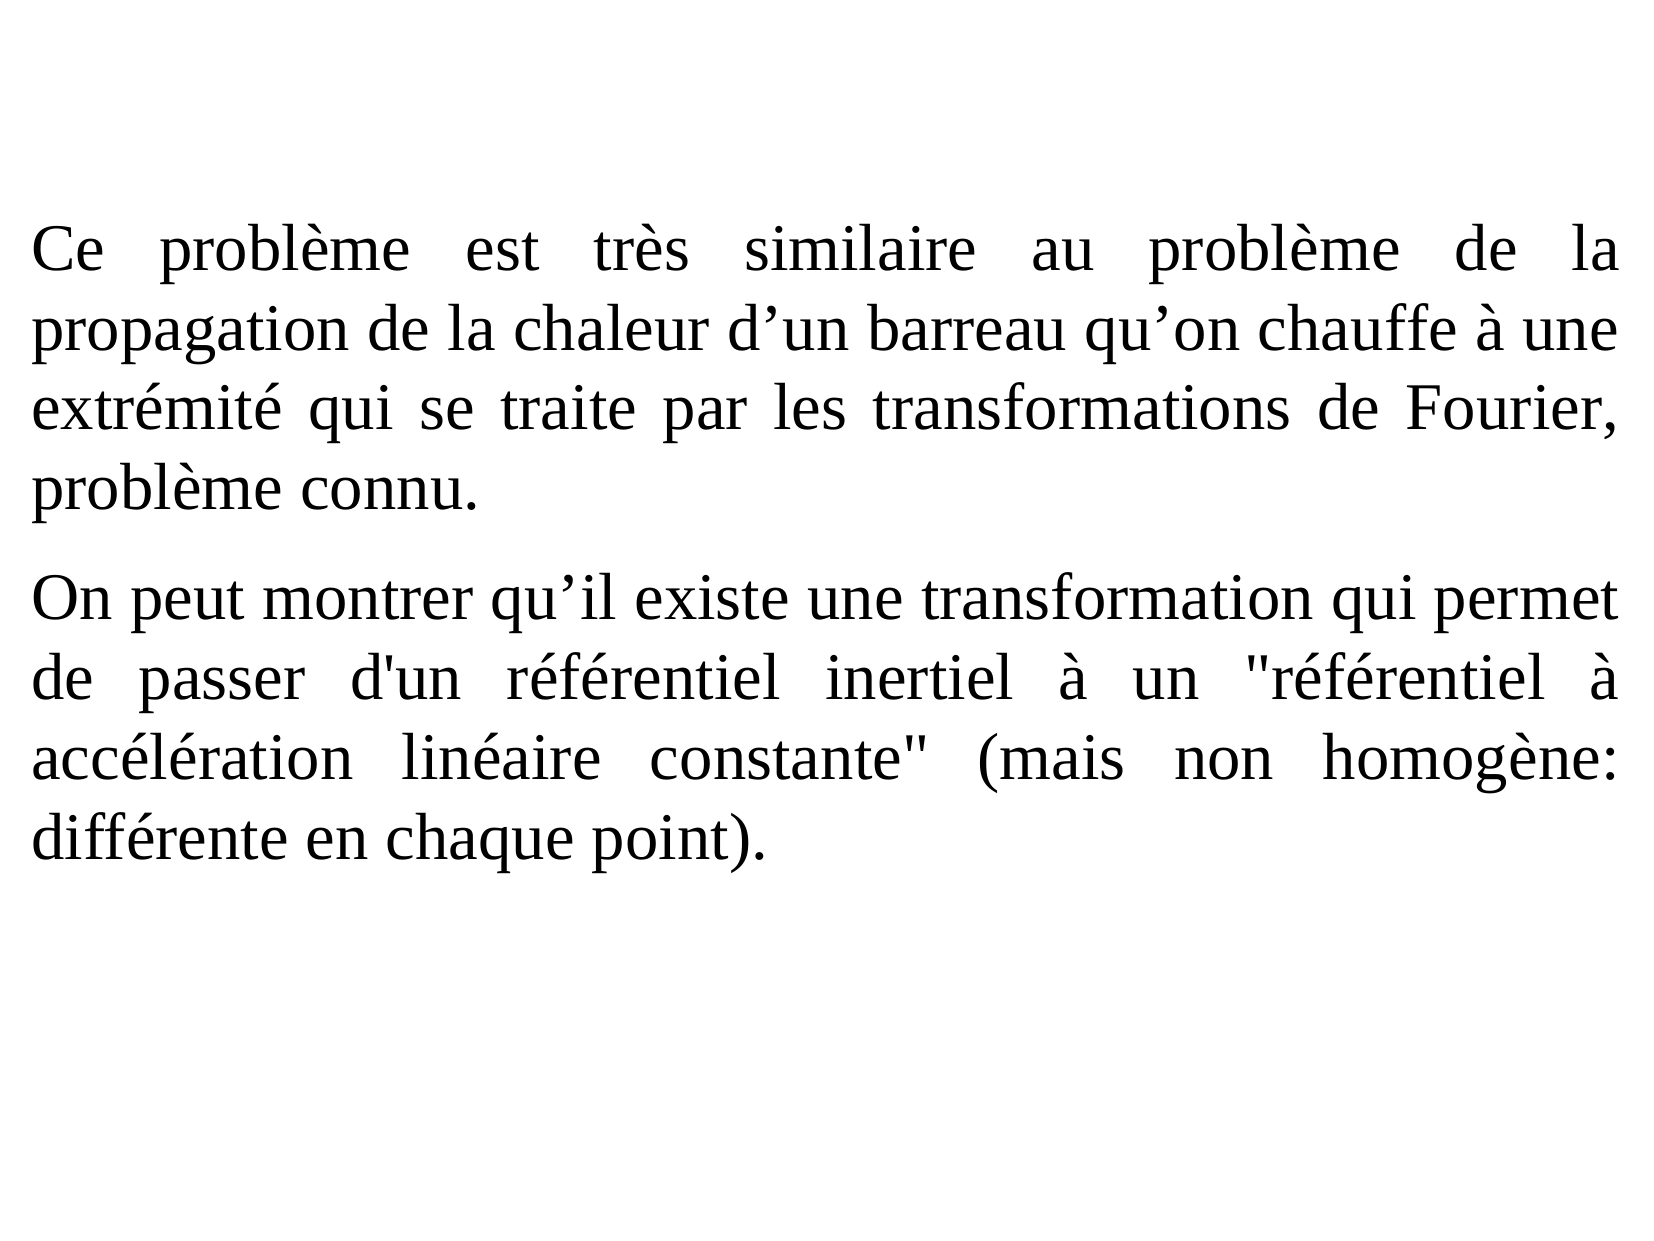

Ce problème est très similaire au problème de la propagation de la chaleur d’un barreau qu’on chauffe à une extrémité qui se traite par les transformations de Fourier, problème connu.
On peut montrer qu’il existe une transformation qui permet de passer d'un référentiel inertiel à un "référentiel à accélération linéaire constante" (mais non homogène: différente en chaque point).